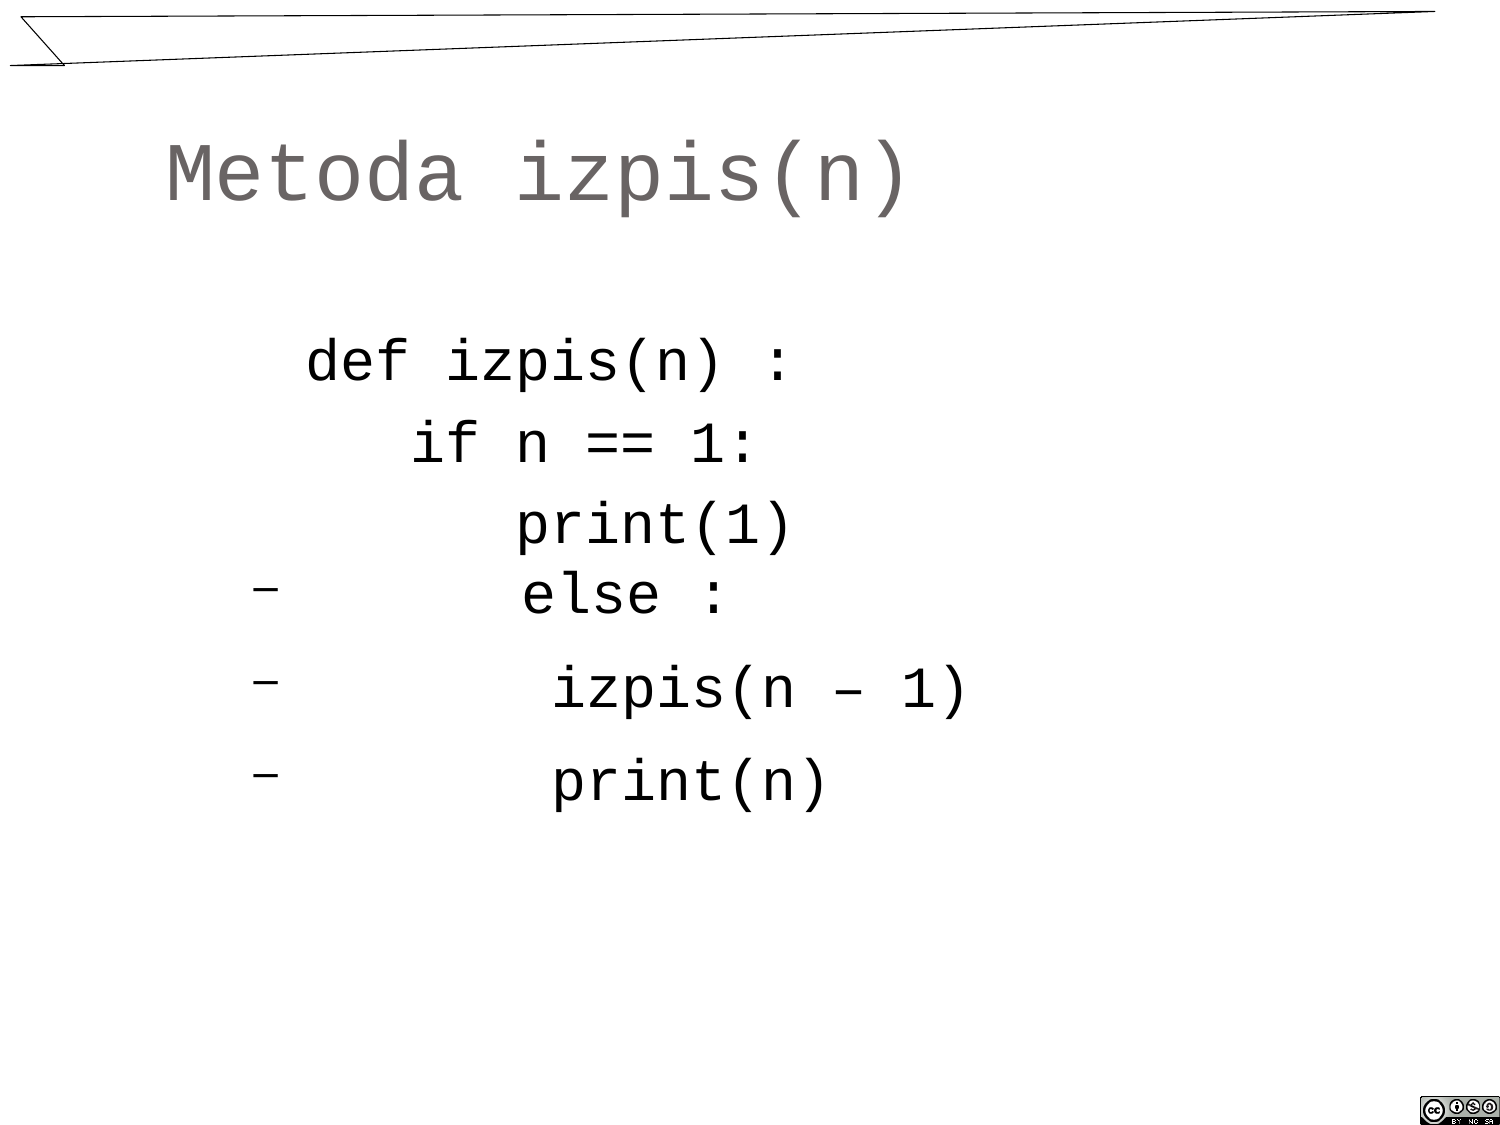

# Metoda izpis(n)
 def izpis(n) :
 if n == 1:
 print(1)
	 else :
 izpis(n – 1)
 print(n)